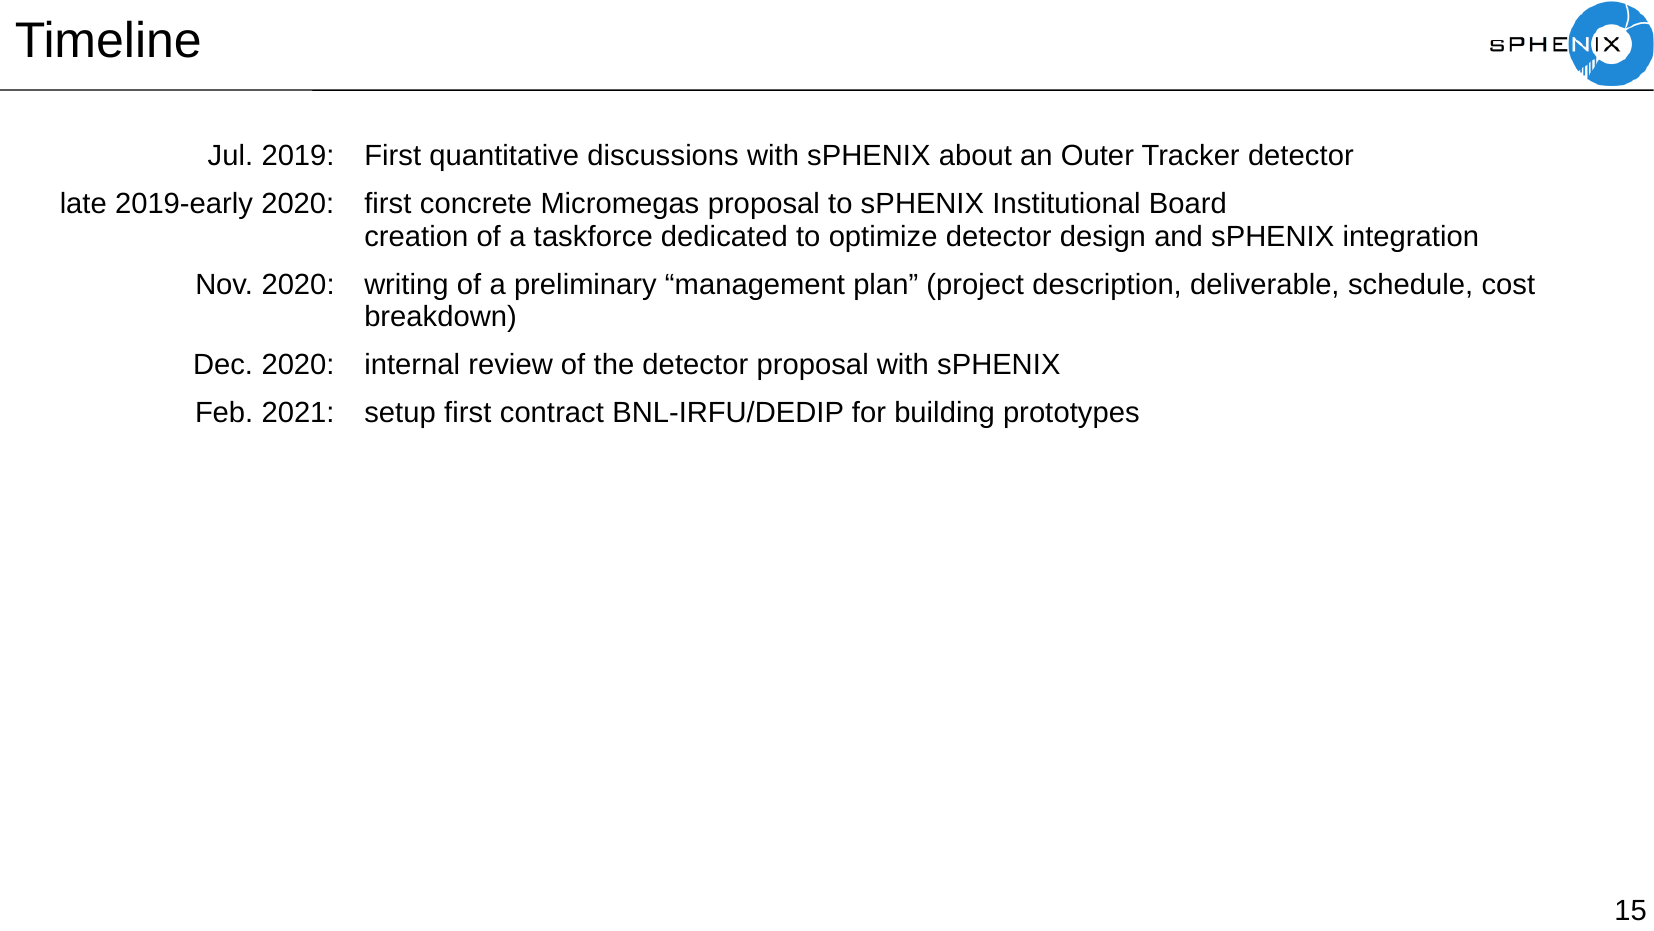

Timeline
| Jul. 2019: | First quantitative discussions with sPHENIX about an Outer Tracker detector |
| --- | --- |
| late 2019-early 2020: | first concrete Micromegas proposal to sPHENIX Institutional Board creation of a taskforce dedicated to optimize detector design and sPHENIX integration |
| Nov. 2020: | writing of a preliminary “management plan” (project description, deliverable, schedule, cost breakdown) |
| Dec. 2020: | internal review of the detector proposal with sPHENIX |
| Feb. 2021: | setup first contract BNL-IRFU/DEDIP for building prototypes |